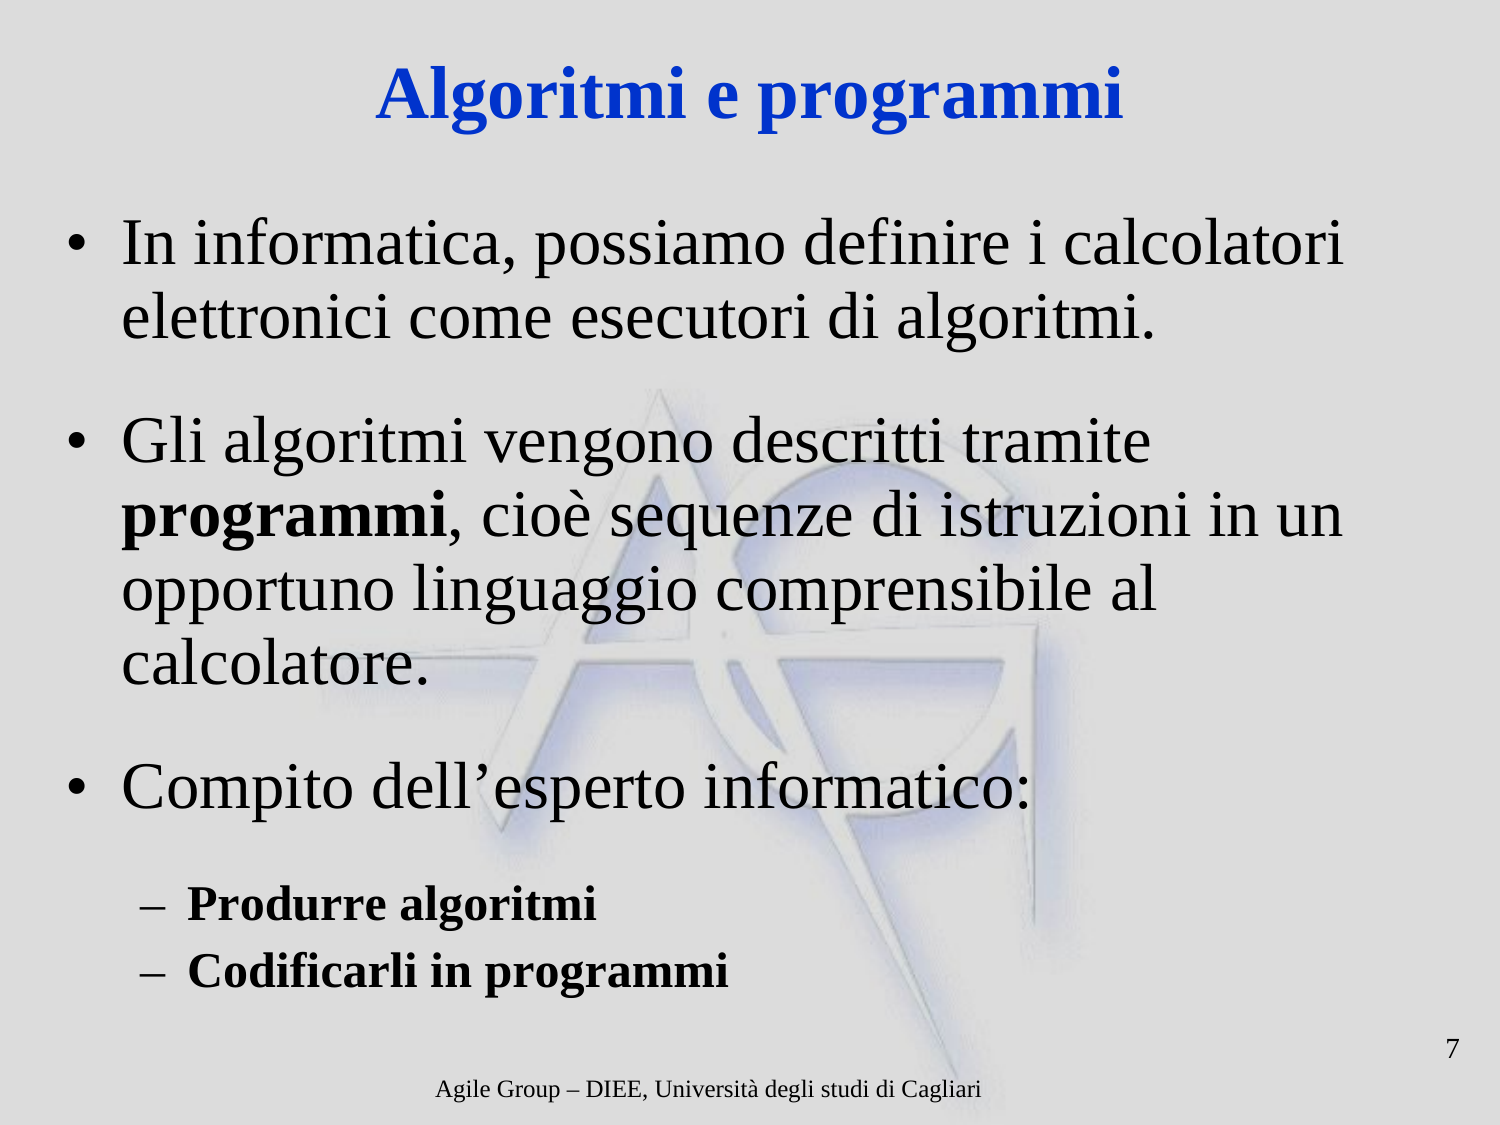

# Algoritmi e programmi
In informatica, possiamo definire i calcolatori elettronici come esecutori di algoritmi.
Gli algoritmi vengono descritti tramite programmi, cioè sequenze di istruzioni in un opportuno linguaggio comprensibile al calcolatore.
Compito dell’esperto informatico:
Produrre algoritmi
Codificarli in programmi
7